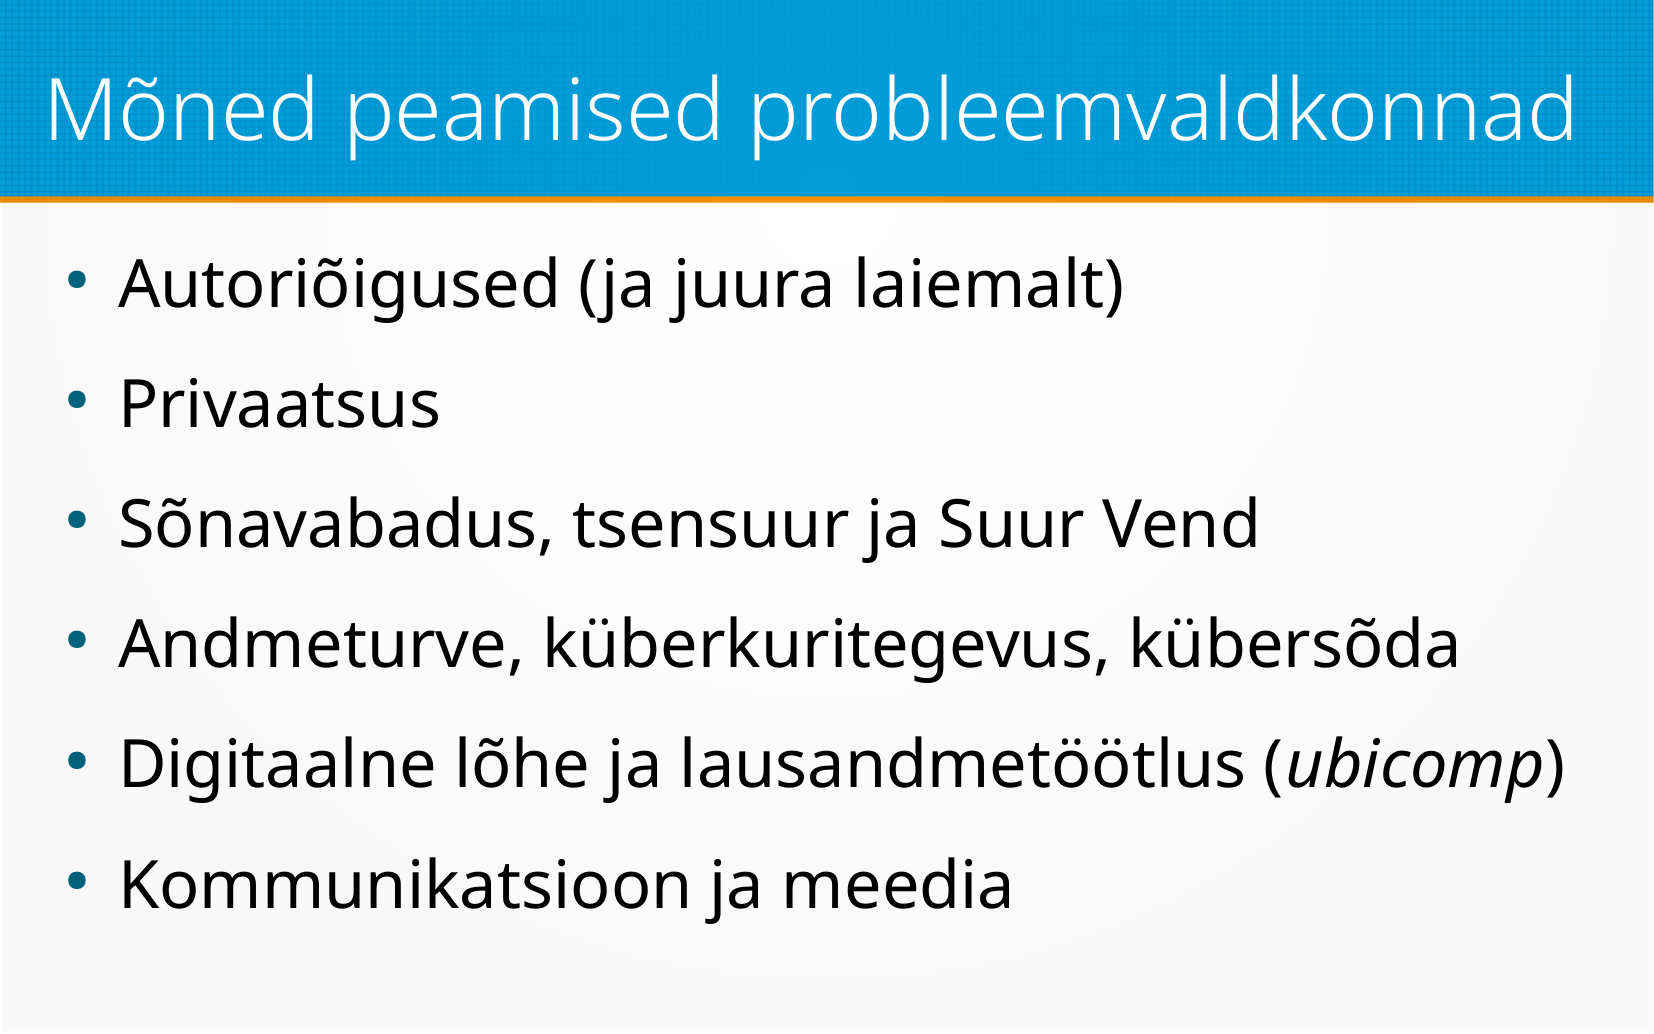

# Mõned peamised probleemvaldkonnad
Autoriõigused (ja juura laiemalt)
Privaatsus
Sõnavabadus, tsensuur ja Suur Vend
Andmeturve, küberkuritegevus, kübersõda
Digitaalne lõhe ja lausandmetöötlus (ubicomp)
Kommunikatsioon ja meedia